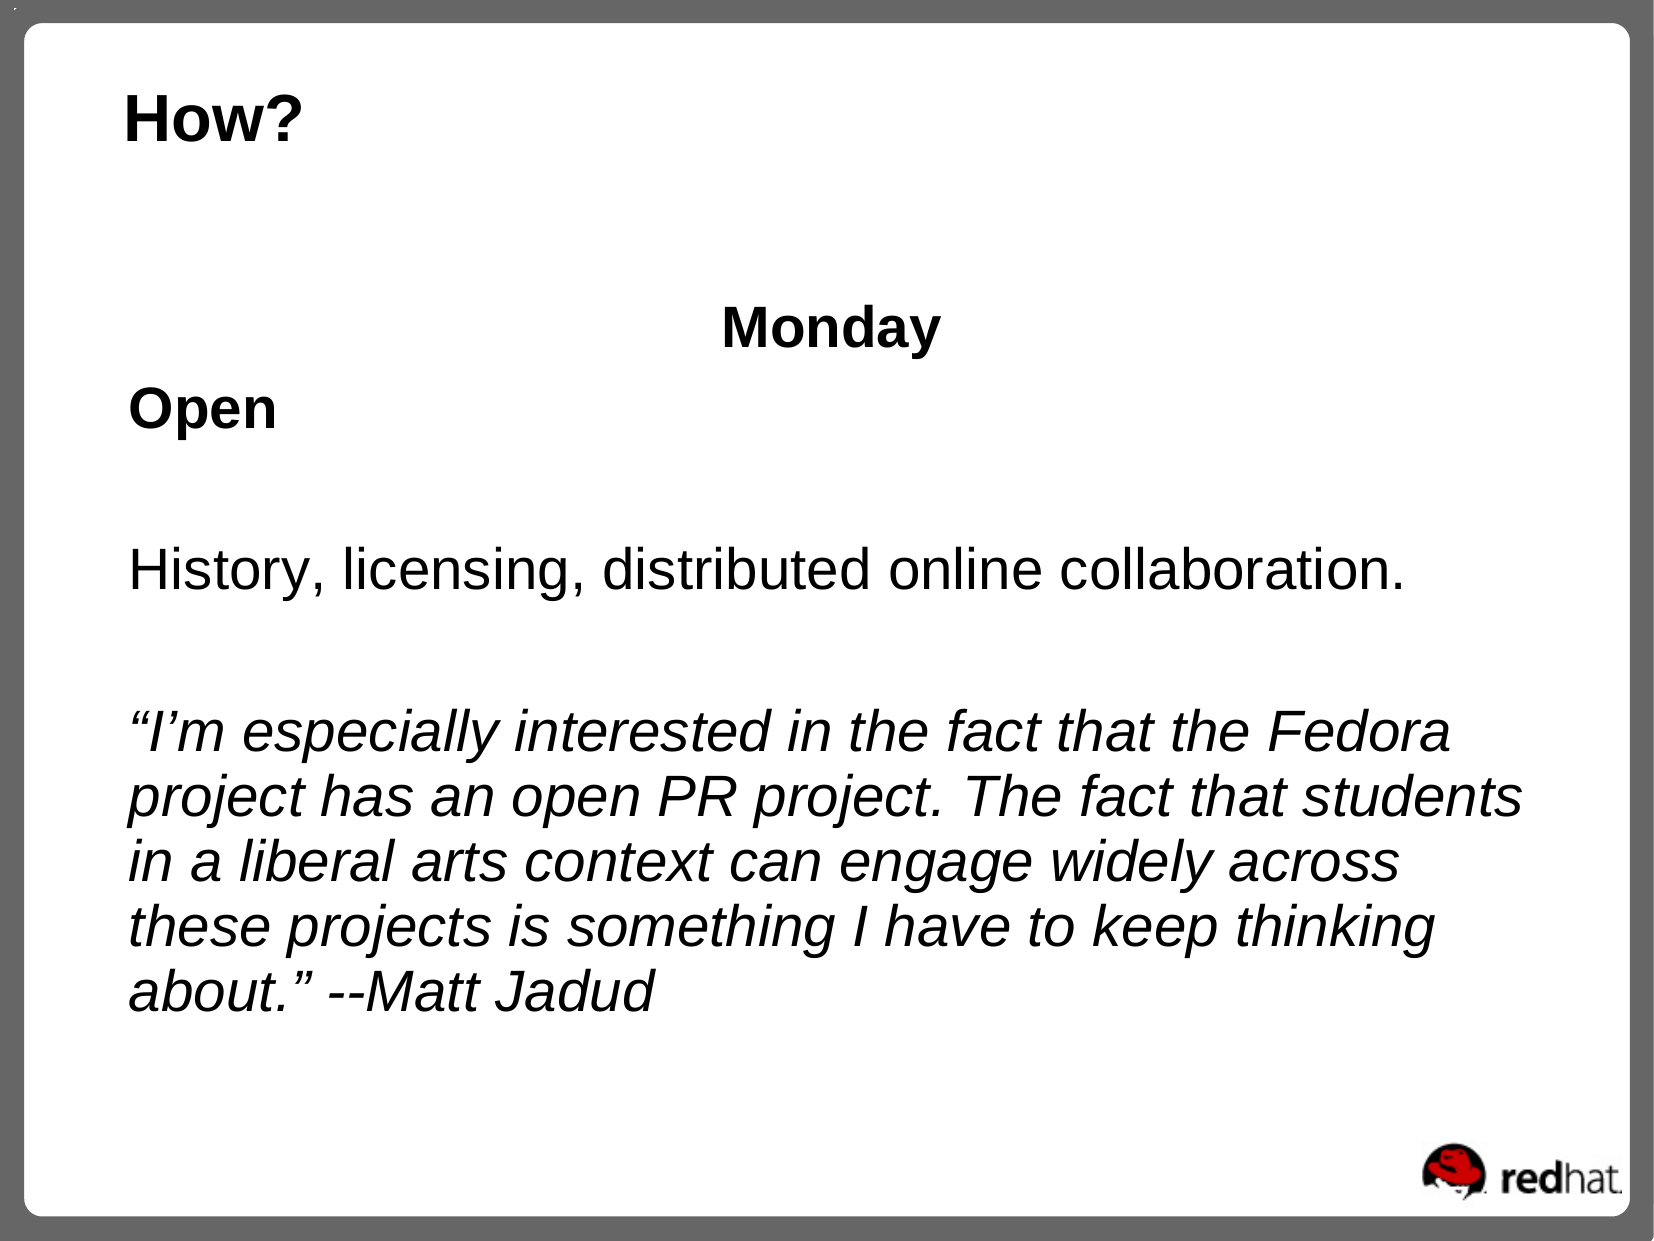

# How?
Monday
Open
History, licensing, distributed online collaboration.
“I’m especially interested in the fact that the Fedora project has an open PR project. The fact that students in a liberal arts context can engage widely across these projects is something I have to keep thinking about.” --Matt Jadud